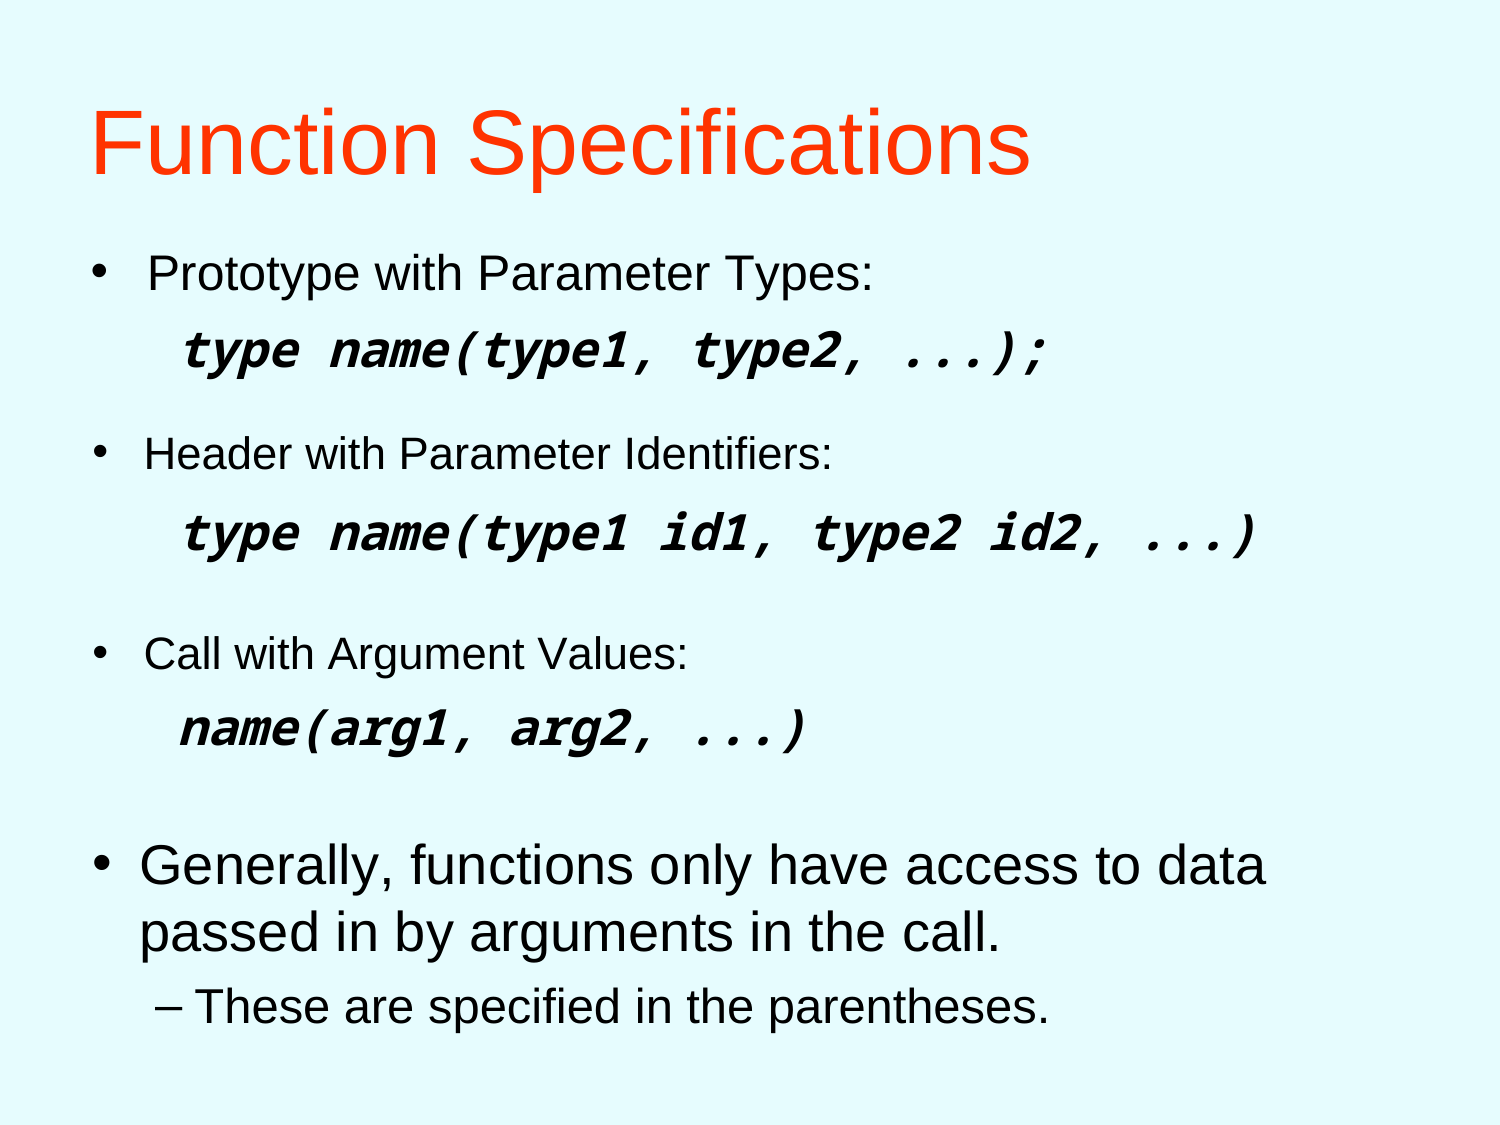

# Function Specifications
Prototype with Parameter Types:
type name(type1, type2, ...);
Header with Parameter Identifiers:
type name(type1 id1, type2 id2, ...)
Call with Argument Values:
name(arg1, arg2, ...)
Generally, functions only have access to data passed in by arguments in the call.
These are specified in the parentheses.